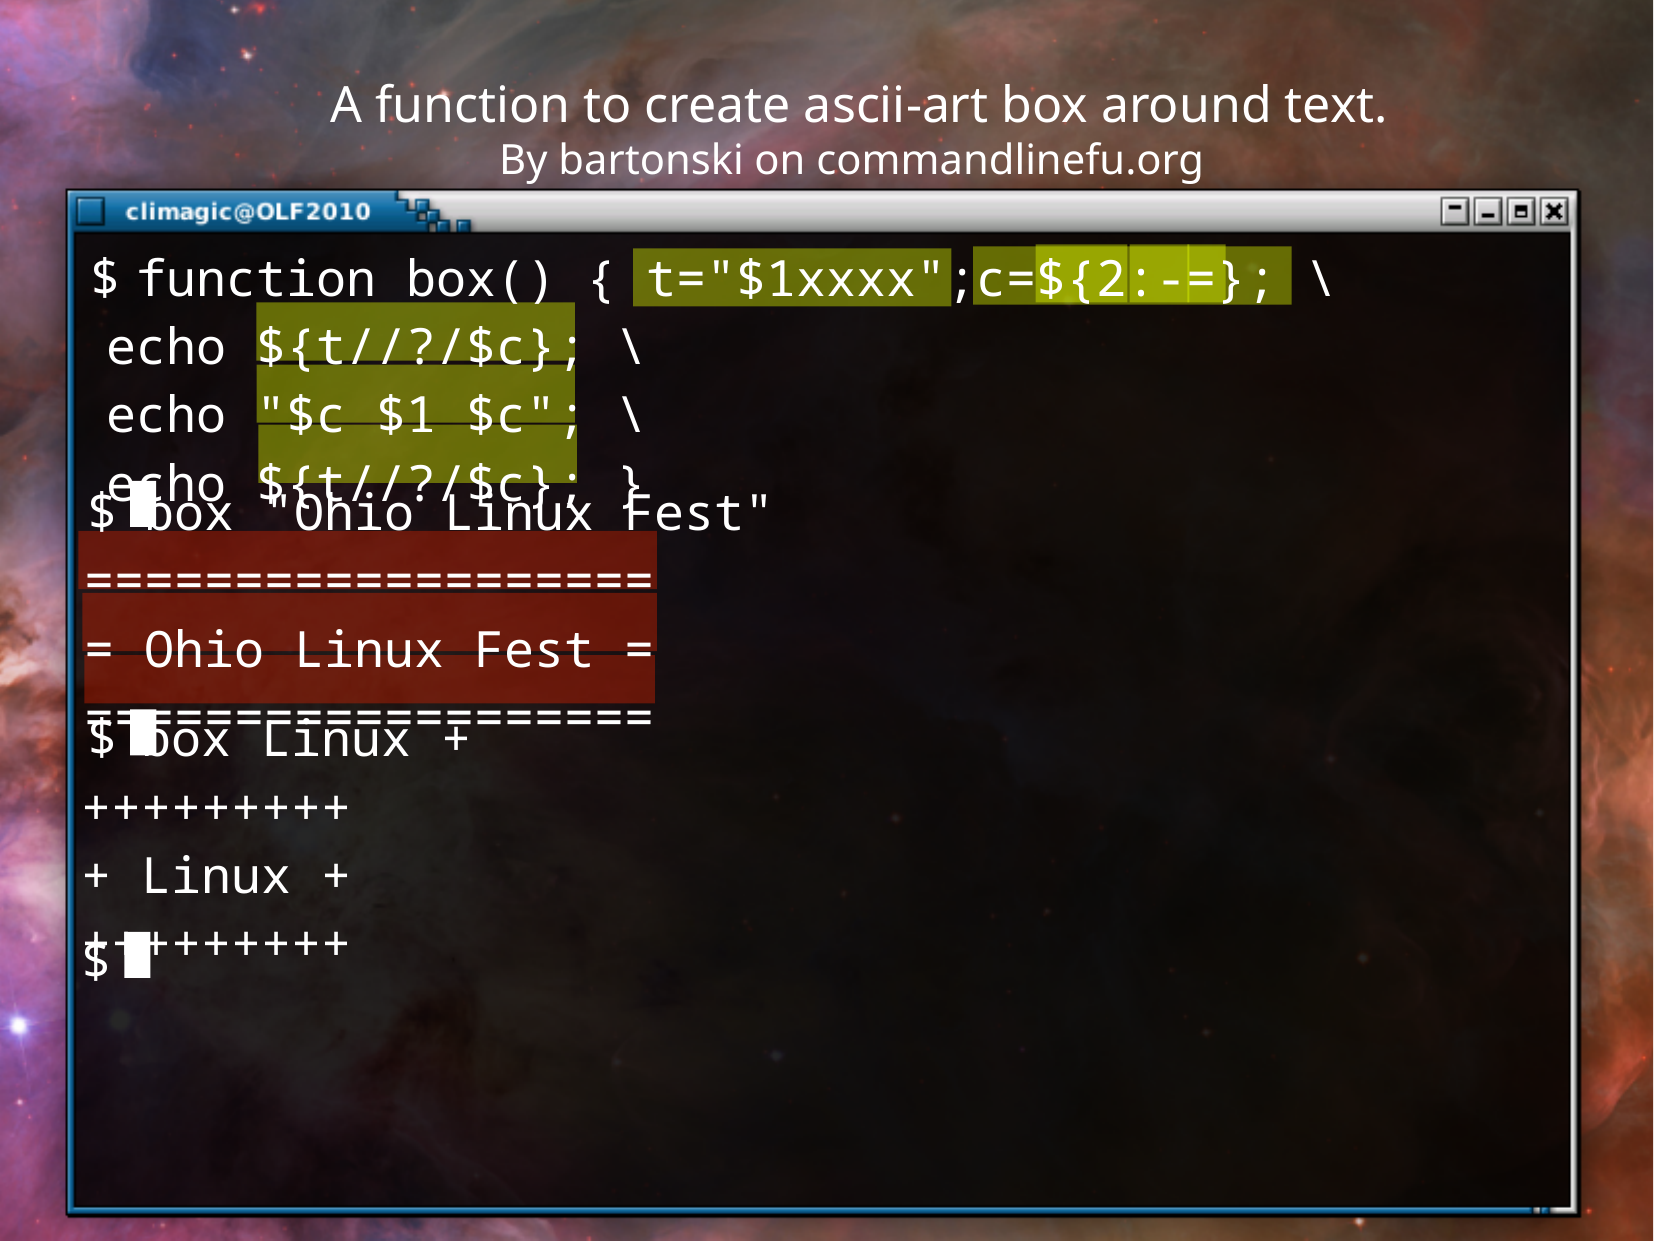

A function to create ascii-art box around text.
By bartonski on commandlinefu.org
$
 function box() { t="$1xxxx";c=${2:-=}; \ echo ${t//?/$c}; \
echo "$c $1 $c"; \
echo ${t//?/$c}; }
$
 box "Ohio Linux Fest"
===================
= Ohio Linux Fest =
===================
$
 box Linux +
+++++++++
+ Linux +
+++++++++
$